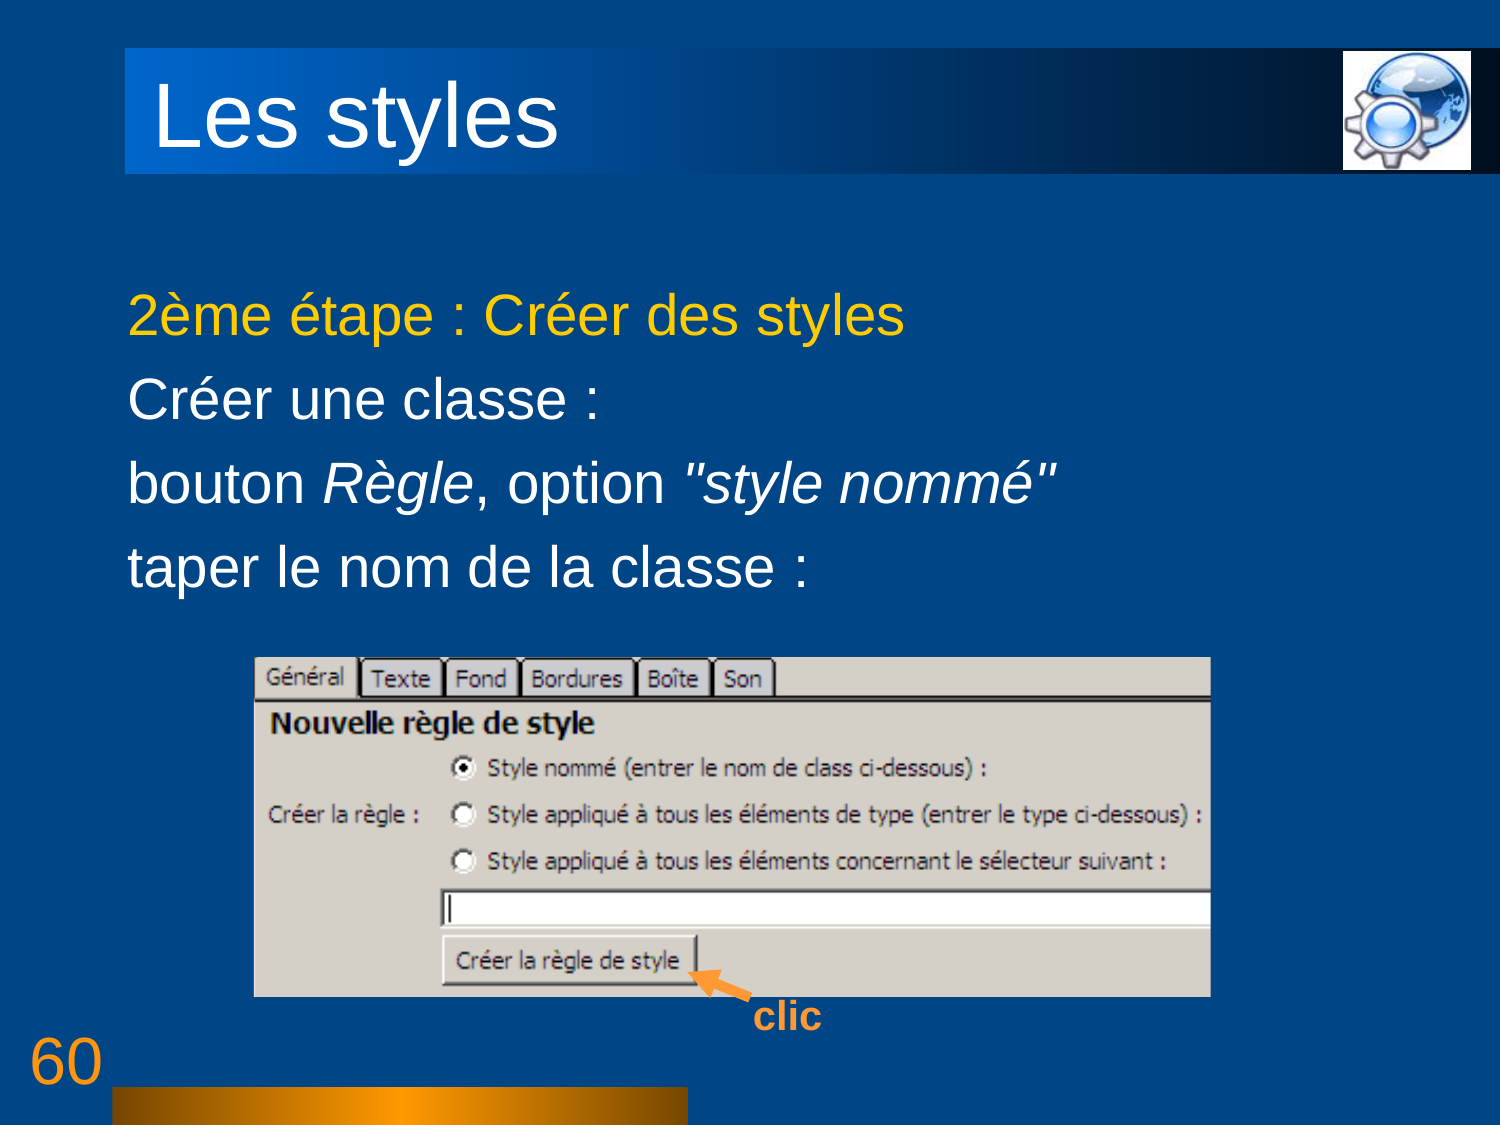

Les styles
# 2ème étape : Créer des styles
Créer une classe :
bouton Règle, option "style nommé"
taper le nom de la classe :
clic